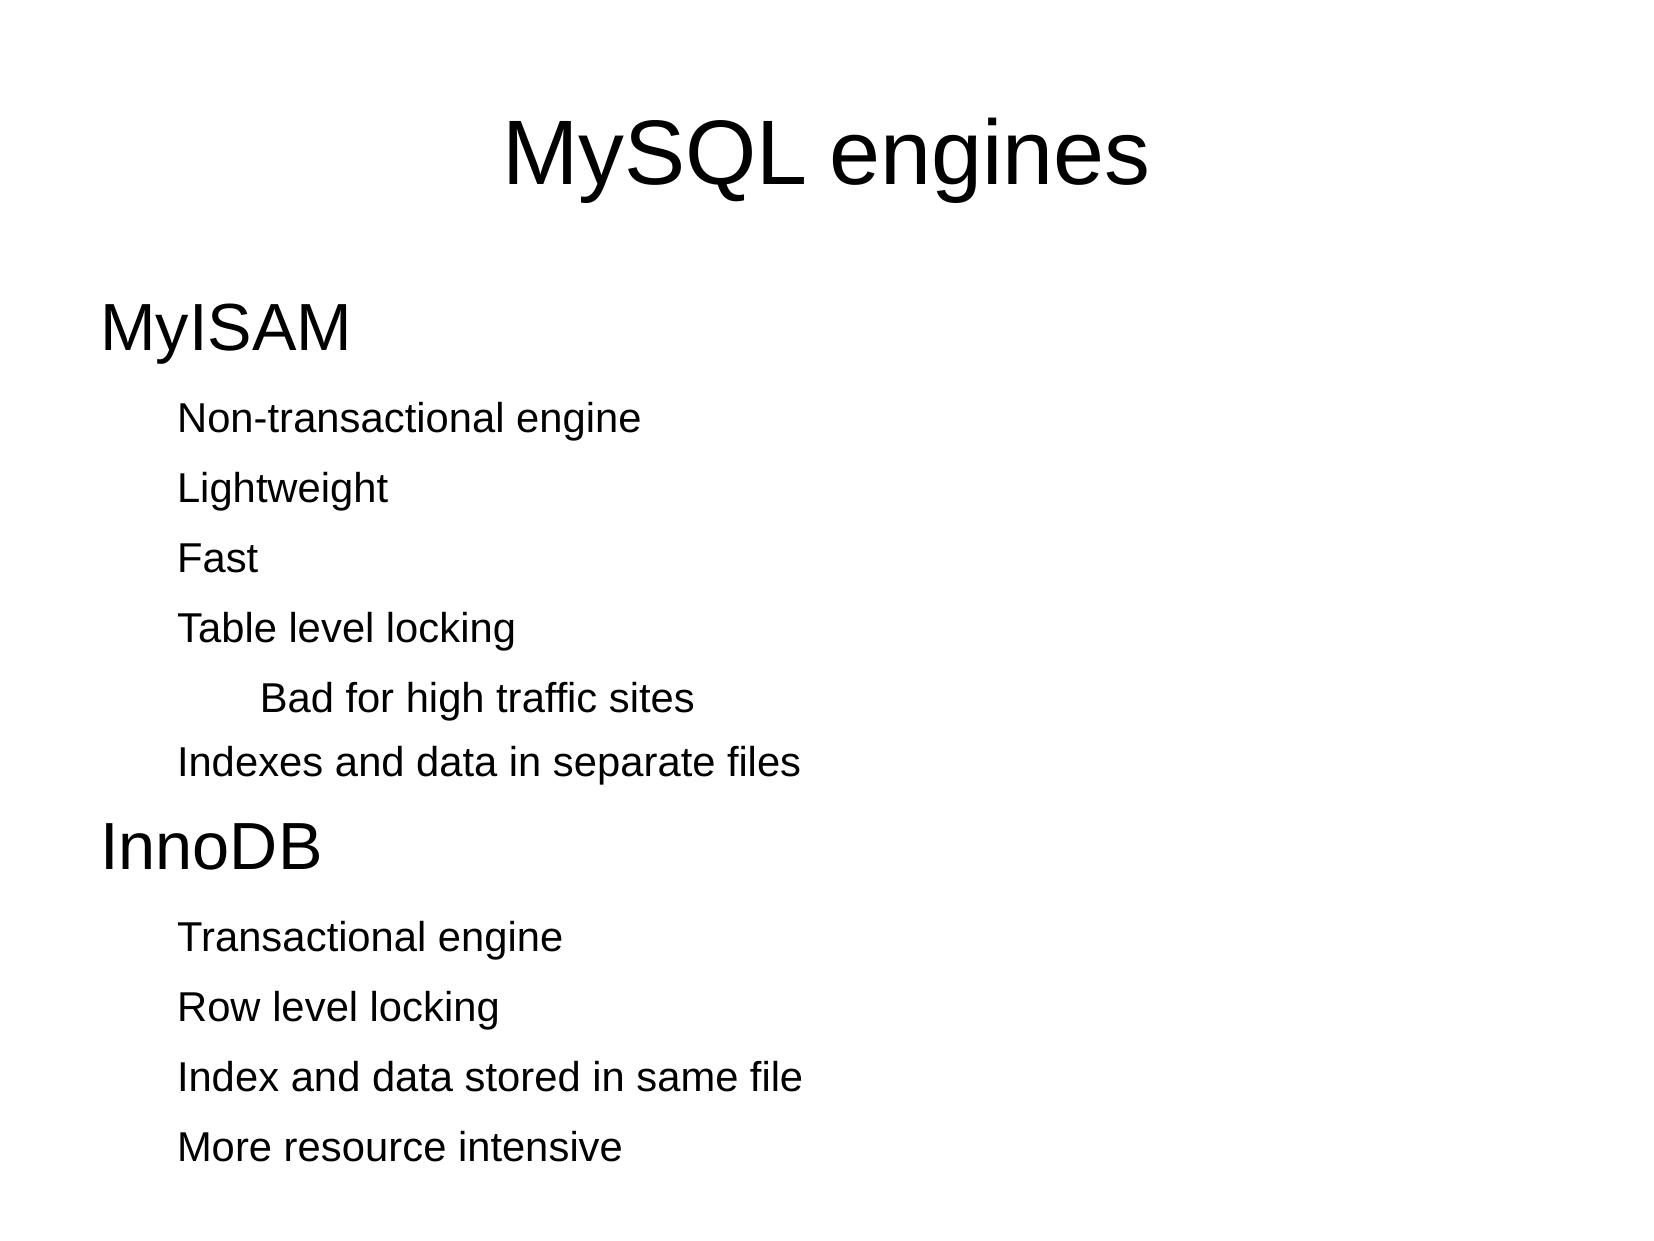

# MySQL engines
MyISAM
Non-transactional engine
Lightweight
Fast
Table level locking
Bad for high traffic sites
Indexes and data in separate files
InnoDB
Transactional engine
Row level locking
Index and data stored in same file
More resource intensive